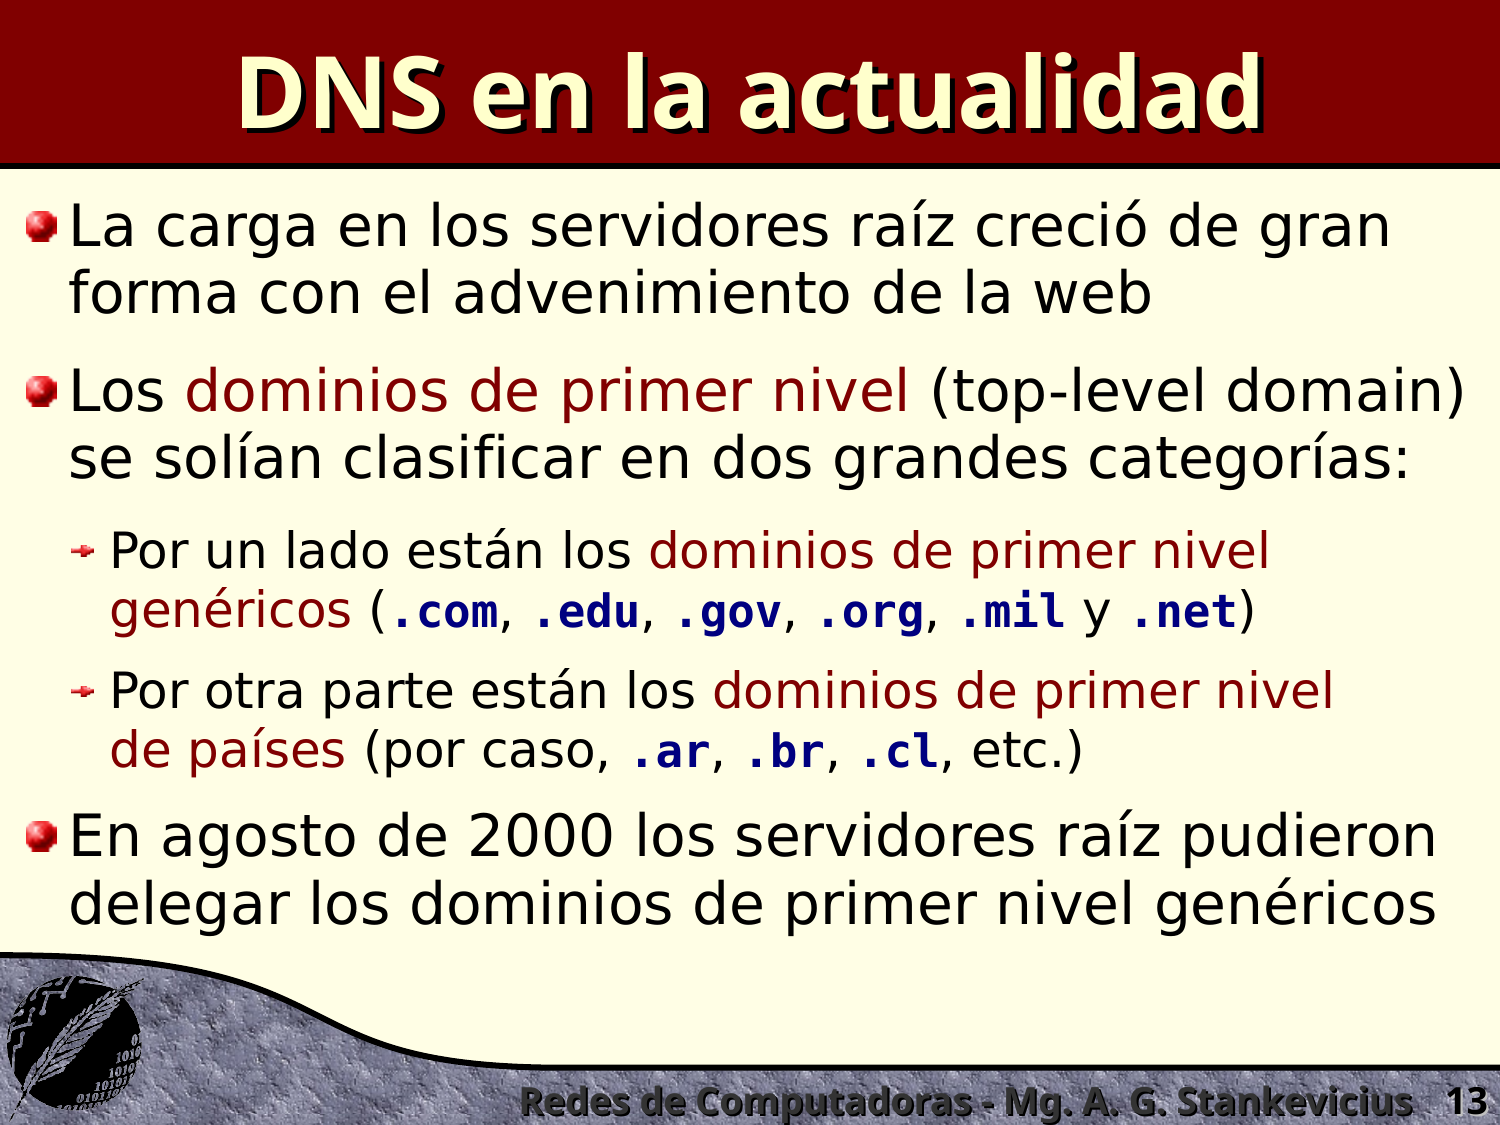

# DNS en la actualidad
La carga en los servidores raíz creció de gran forma con el advenimiento de la web
Los dominios de primer nivel (top-level domain) se solían clasificar en dos grandes categorías:
Por un lado están los dominios de primer nivel genéricos (.com, .edu, .gov, .org, .mil y .net)
Por otra parte están los dominios de primer nivel
de países (por caso, .ar, .br, .cl, etc.)
En agosto de 2000 los servidores raíz pudieron delegar los dominios de primer nivel genéricos
13